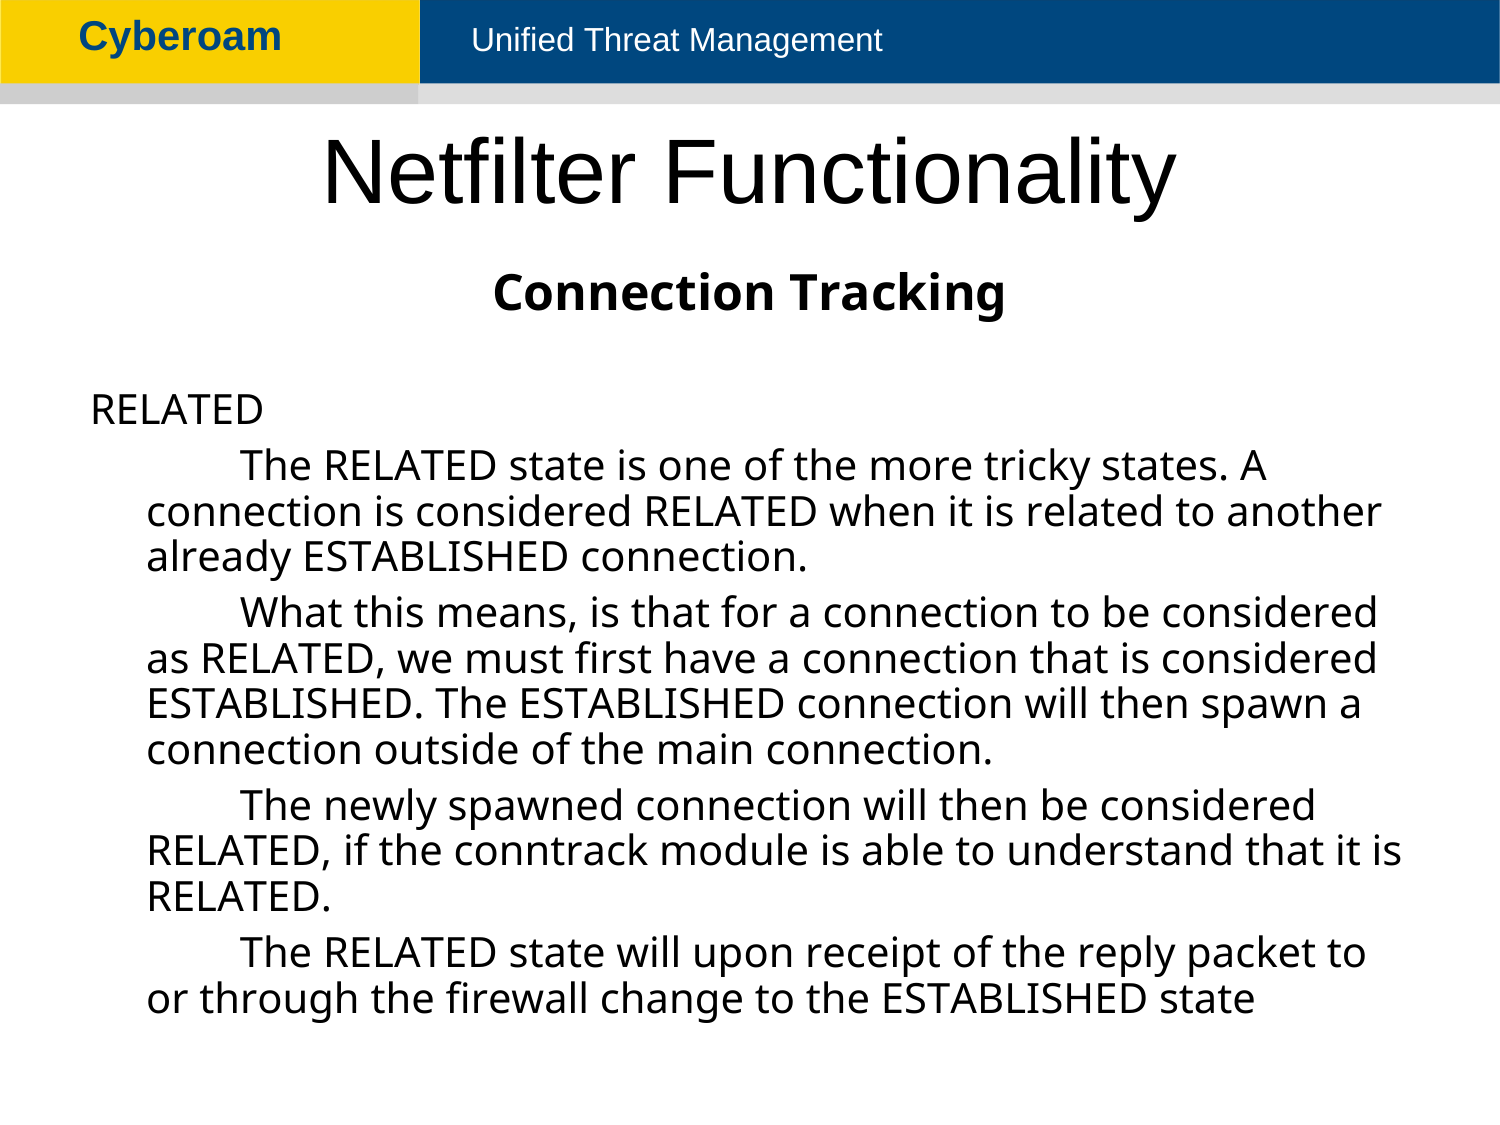

# Netfilter Functionality
Connection Tracking
RELATED
		The RELATED state is one of the more tricky states. A connection is considered RELATED when it is related to another already ESTABLISHED connection.
		What this means, is that for a connection to be considered as RELATED, we must first have a connection that is considered ESTABLISHED. The ESTABLISHED connection will then spawn a connection outside of the main connection.
		The newly spawned connection will then be considered RELATED, if the conntrack module is able to understand that it is RELATED.
		The RELATED state will upon receipt of the reply packet to or through the firewall change to the ESTABLISHED state